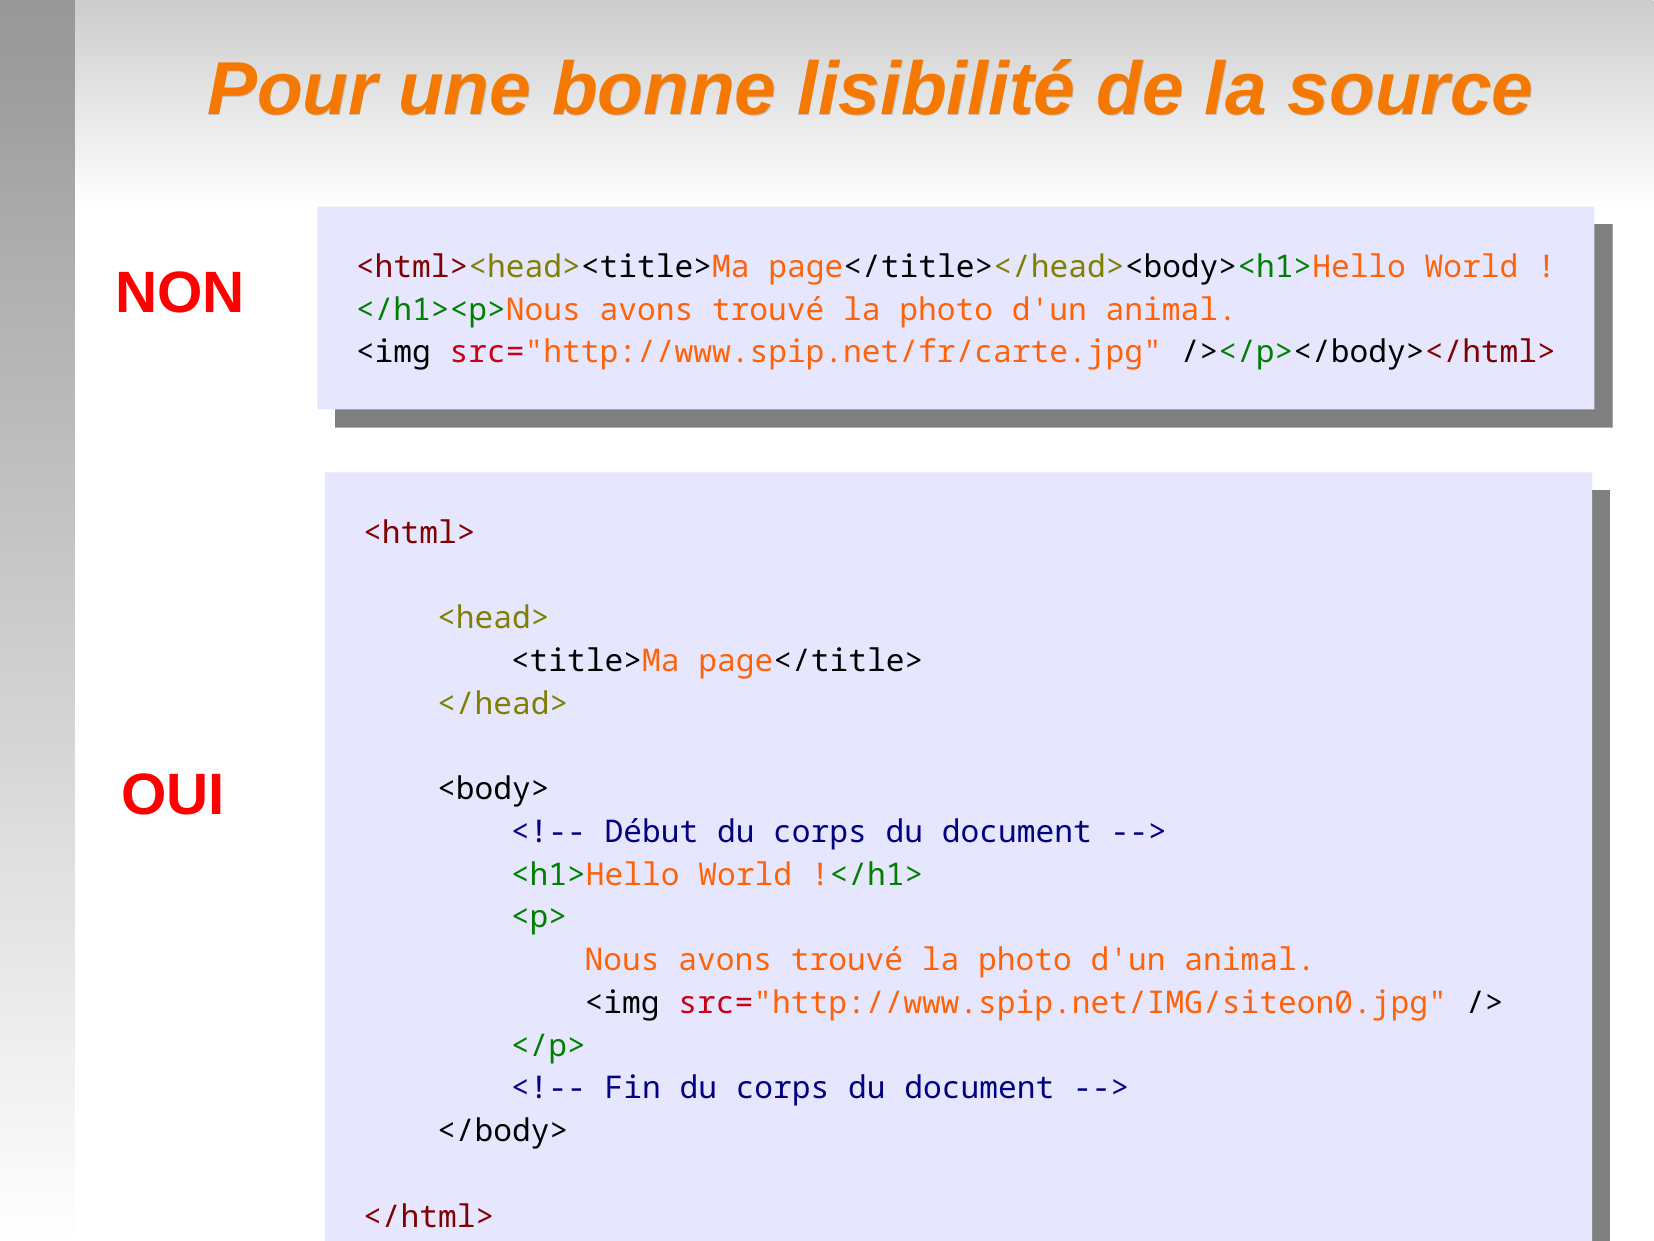

# Pour une bonne lisibilité de la source
<html><head><title>Ma page</title></head><body><h1>Hello World !
</h1><p>Nous avons trouvé la photo d'un animal.
<img src="http://www.spip.net/fr/carte.jpg" /></p></body></html>
NON
<html>
	<head>
		<title>Ma page</title>
	</head>
	<body>
		<!-- Début du corps du document -->
		<h1>Hello World !</h1>
		<p>
			Nous avons trouvé la photo d'un animal.
			<img src="http://www.spip.net/IMG/siteon0.jpg" />
		</p>
		<!-- Fin du corps du document -->
	</body>
</html>
OUI